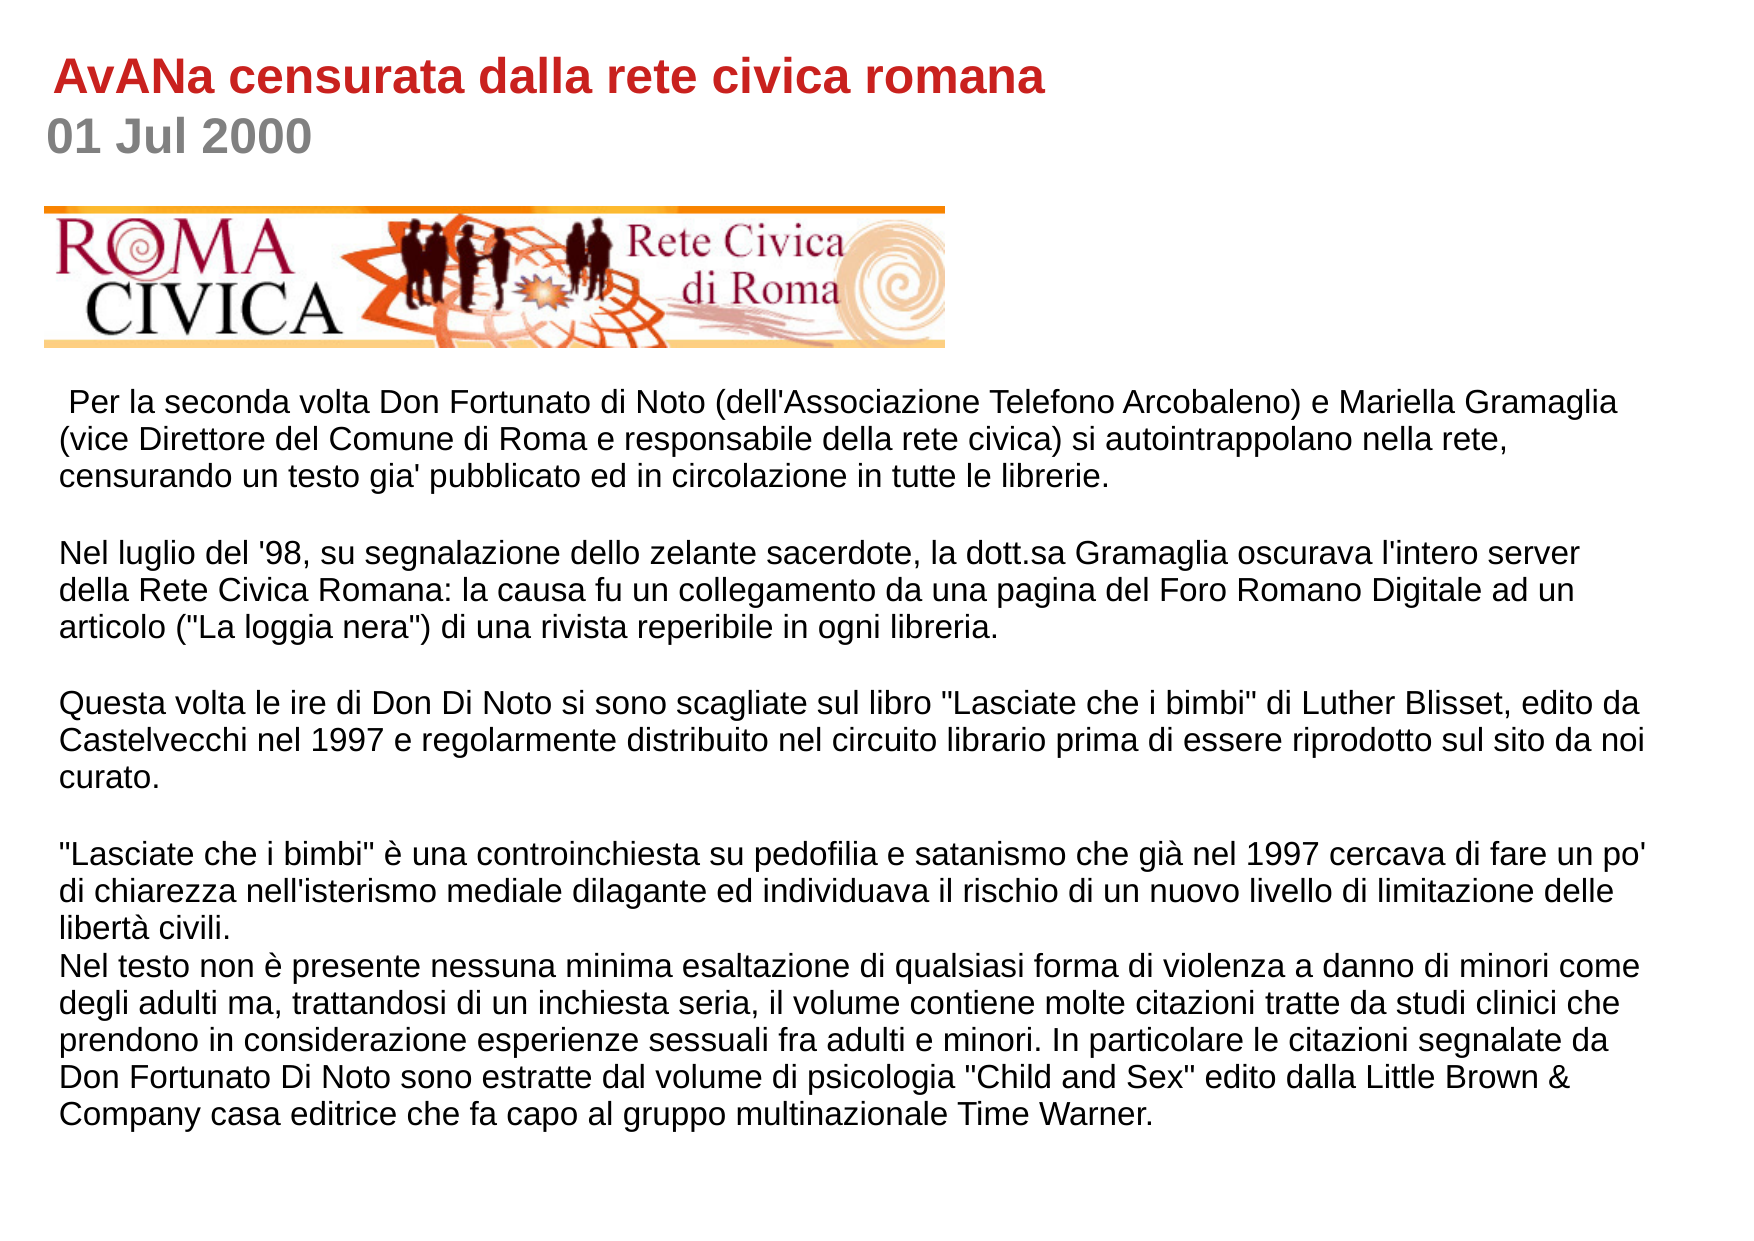

# AvANa censurata dalla rete civica romana
01 Jul 2000
 Per la seconda volta Don Fortunato di Noto (dell'Associazione Telefono Arcobaleno) e Mariella Gramaglia (vice Direttore del Comune di Roma e responsabile della rete civica) si autointrappolano nella rete, censurando un testo gia' pubblicato ed in circolazione in tutte le librerie.
Nel luglio del '98, su segnalazione dello zelante sacerdote, la dott.sa Gramaglia oscurava l'intero server della Rete Civica Romana: la causa fu un collegamento da una pagina del Foro Romano Digitale ad un articolo ("La loggia nera") di una rivista reperibile in ogni libreria.
Questa volta le ire di Don Di Noto si sono scagliate sul libro "Lasciate che i bimbi" di Luther Blisset, edito da Castelvecchi nel 1997 e regolarmente distribuito nel circuito librario prima di essere riprodotto sul sito da noi curato.
"Lasciate che i bimbi" è una controinchiesta su pedofilia e satanismo che già nel 1997 cercava di fare un po' di chiarezza nell'isterismo mediale dilagante ed individuava il rischio di un nuovo livello di limitazione delle libertà civili.
Nel testo non è presente nessuna minima esaltazione di qualsiasi forma di violenza a danno di minori come degli adulti ma, trattandosi di un inchiesta seria, il volume contiene molte citazioni tratte da studi clinici che prendono in considerazione esperienze sessuali fra adulti e minori. In particolare le citazioni segnalate da Don Fortunato Di Noto sono estratte dal volume di psicologia "Child and Sex" edito dalla Little Brown & Company casa editrice che fa capo al gruppo multinazionale Time Warner.